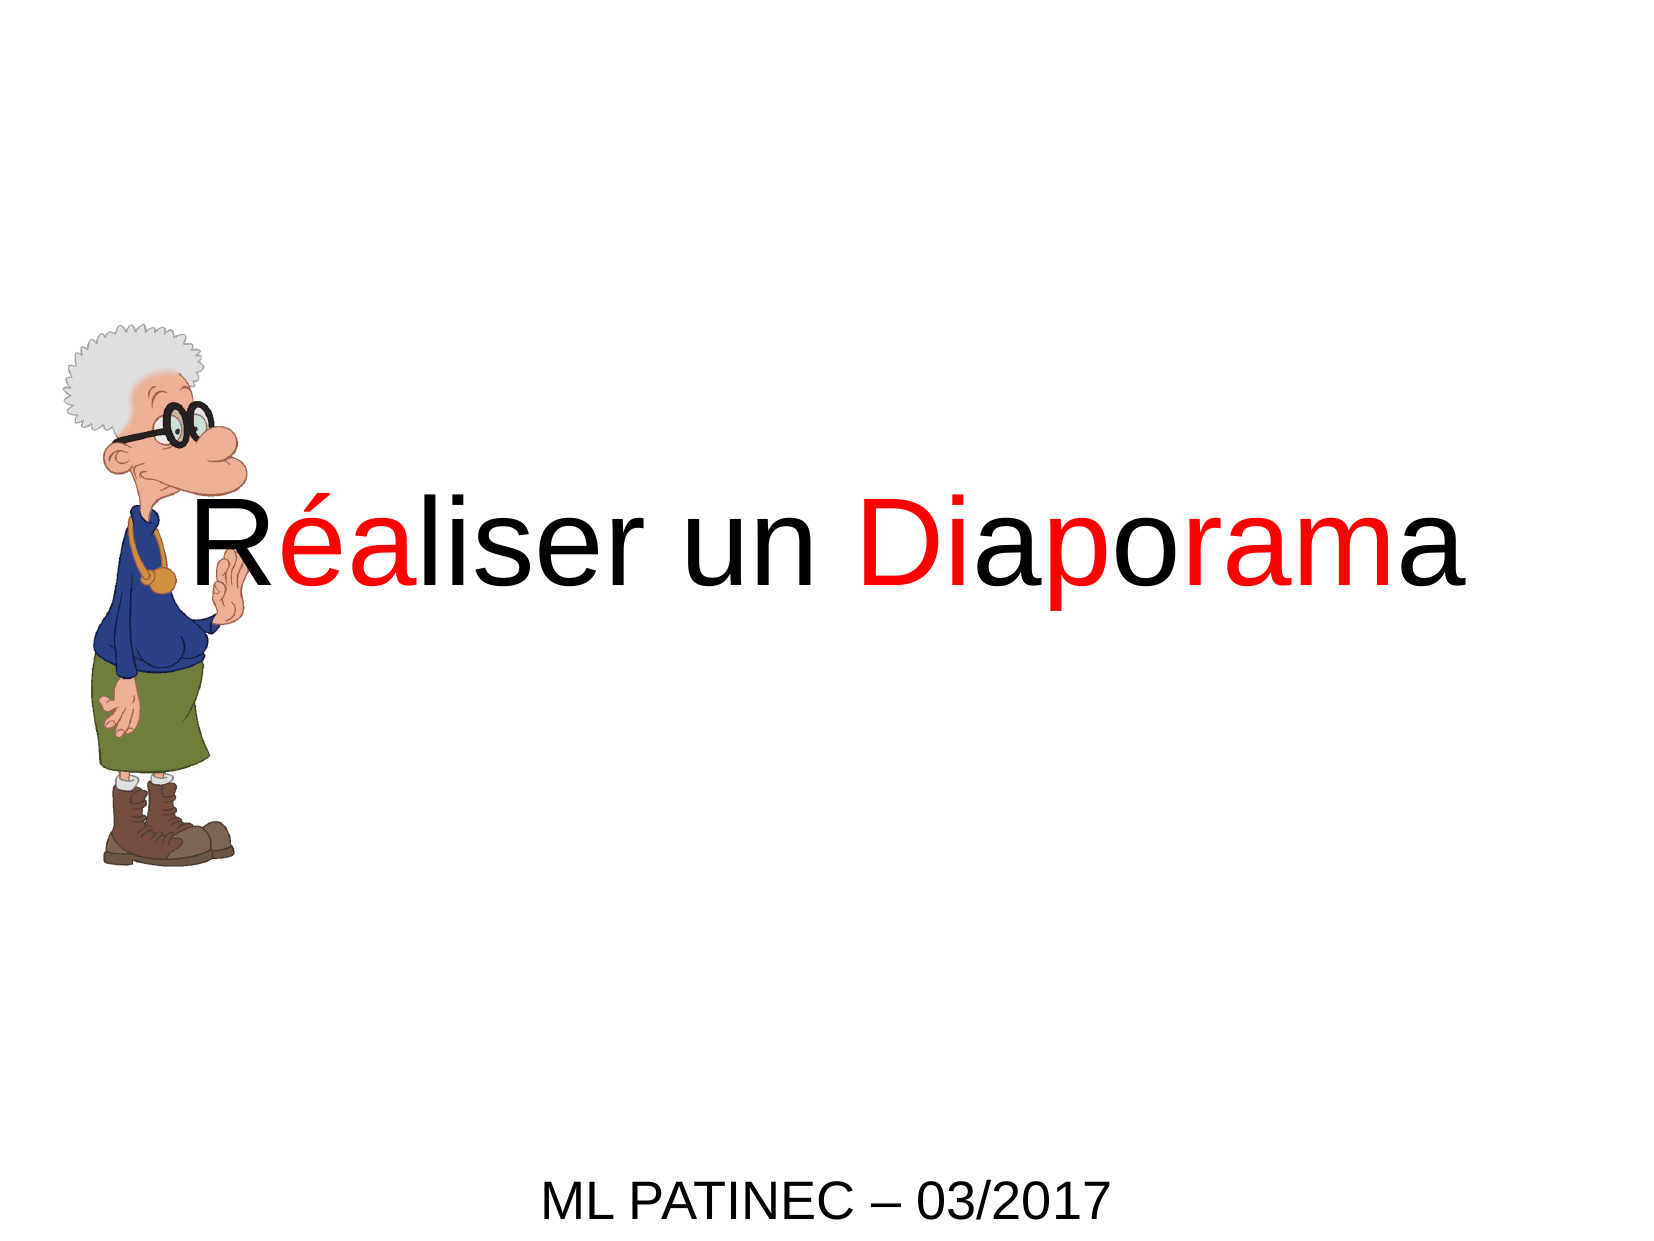

# Réaliser un Diaporama ML PATINEC – 03/2017